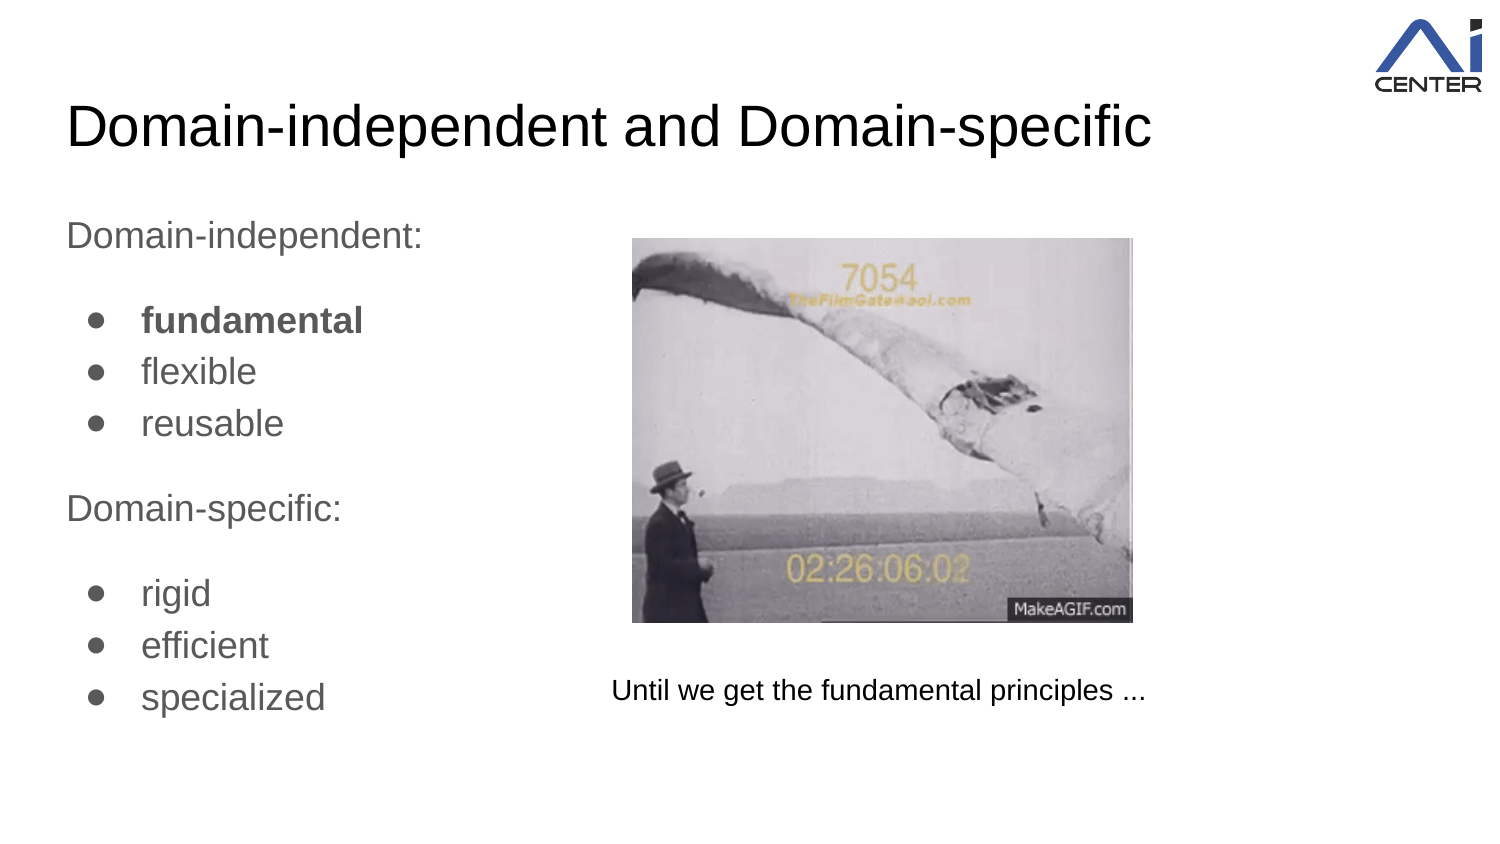

# Domain-independent and Domain-specific
Domain-independent:
fundamental
flexible
reusable
Domain-specific:
rigid
efficient
specialized
Until we get the fundamental principles ...